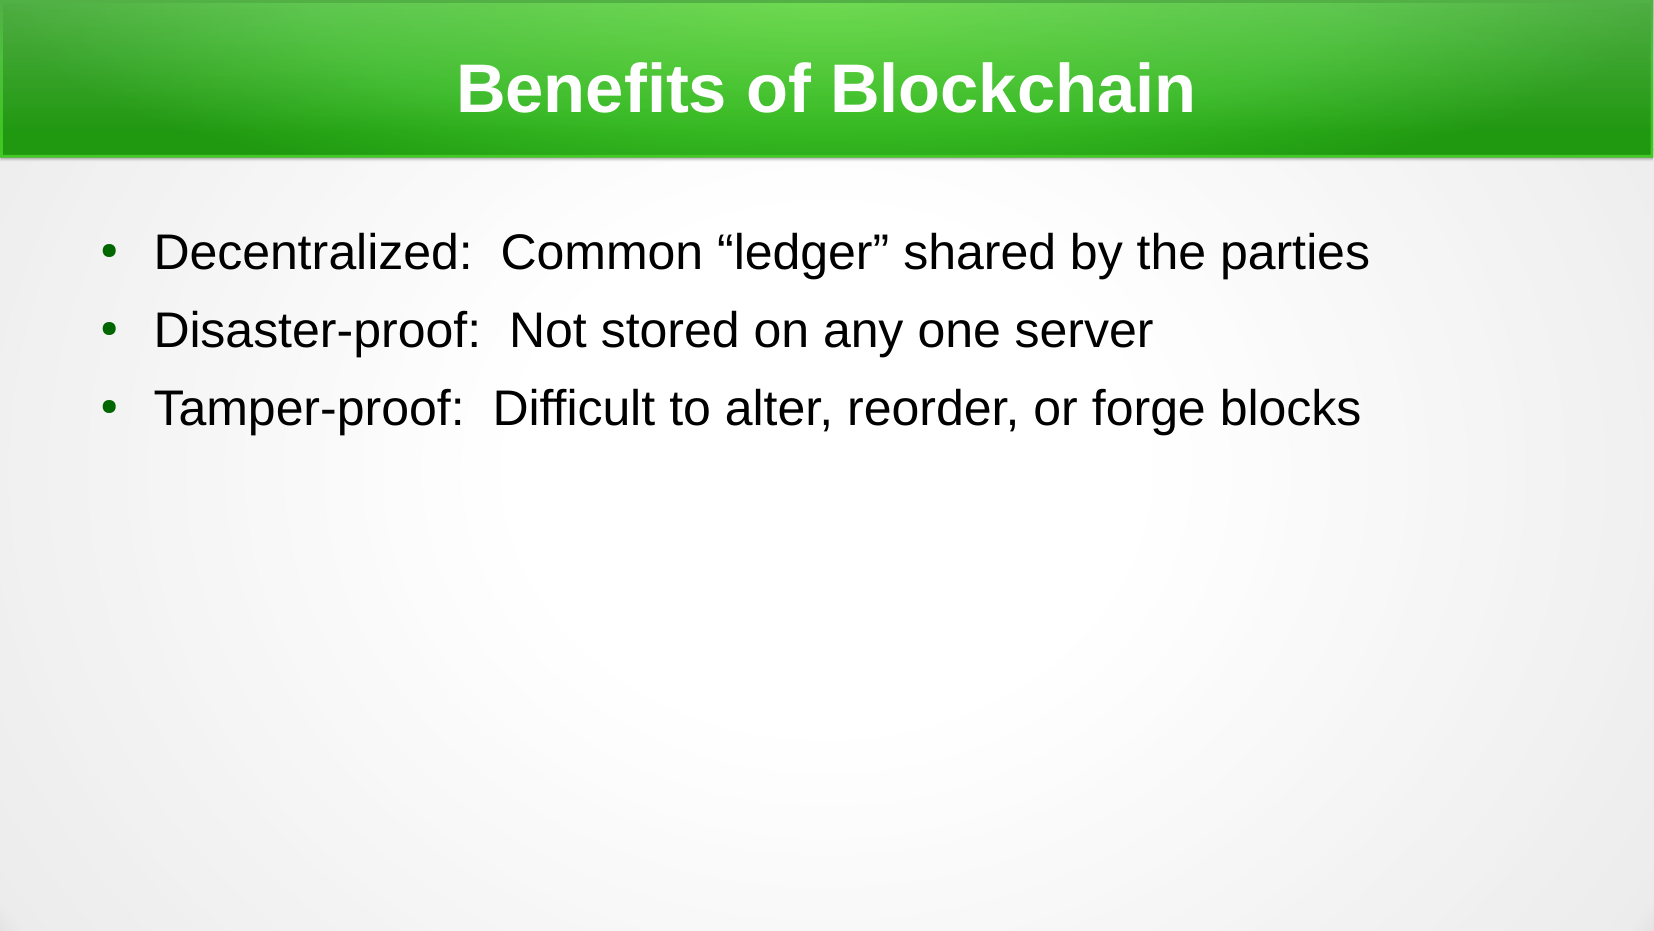

# Benefits of Blockchain
Decentralized: Common “ledger” shared by the parties
Disaster-proof: Not stored on any one server
Tamper-proof: Difficult to alter, reorder, or forge blocks